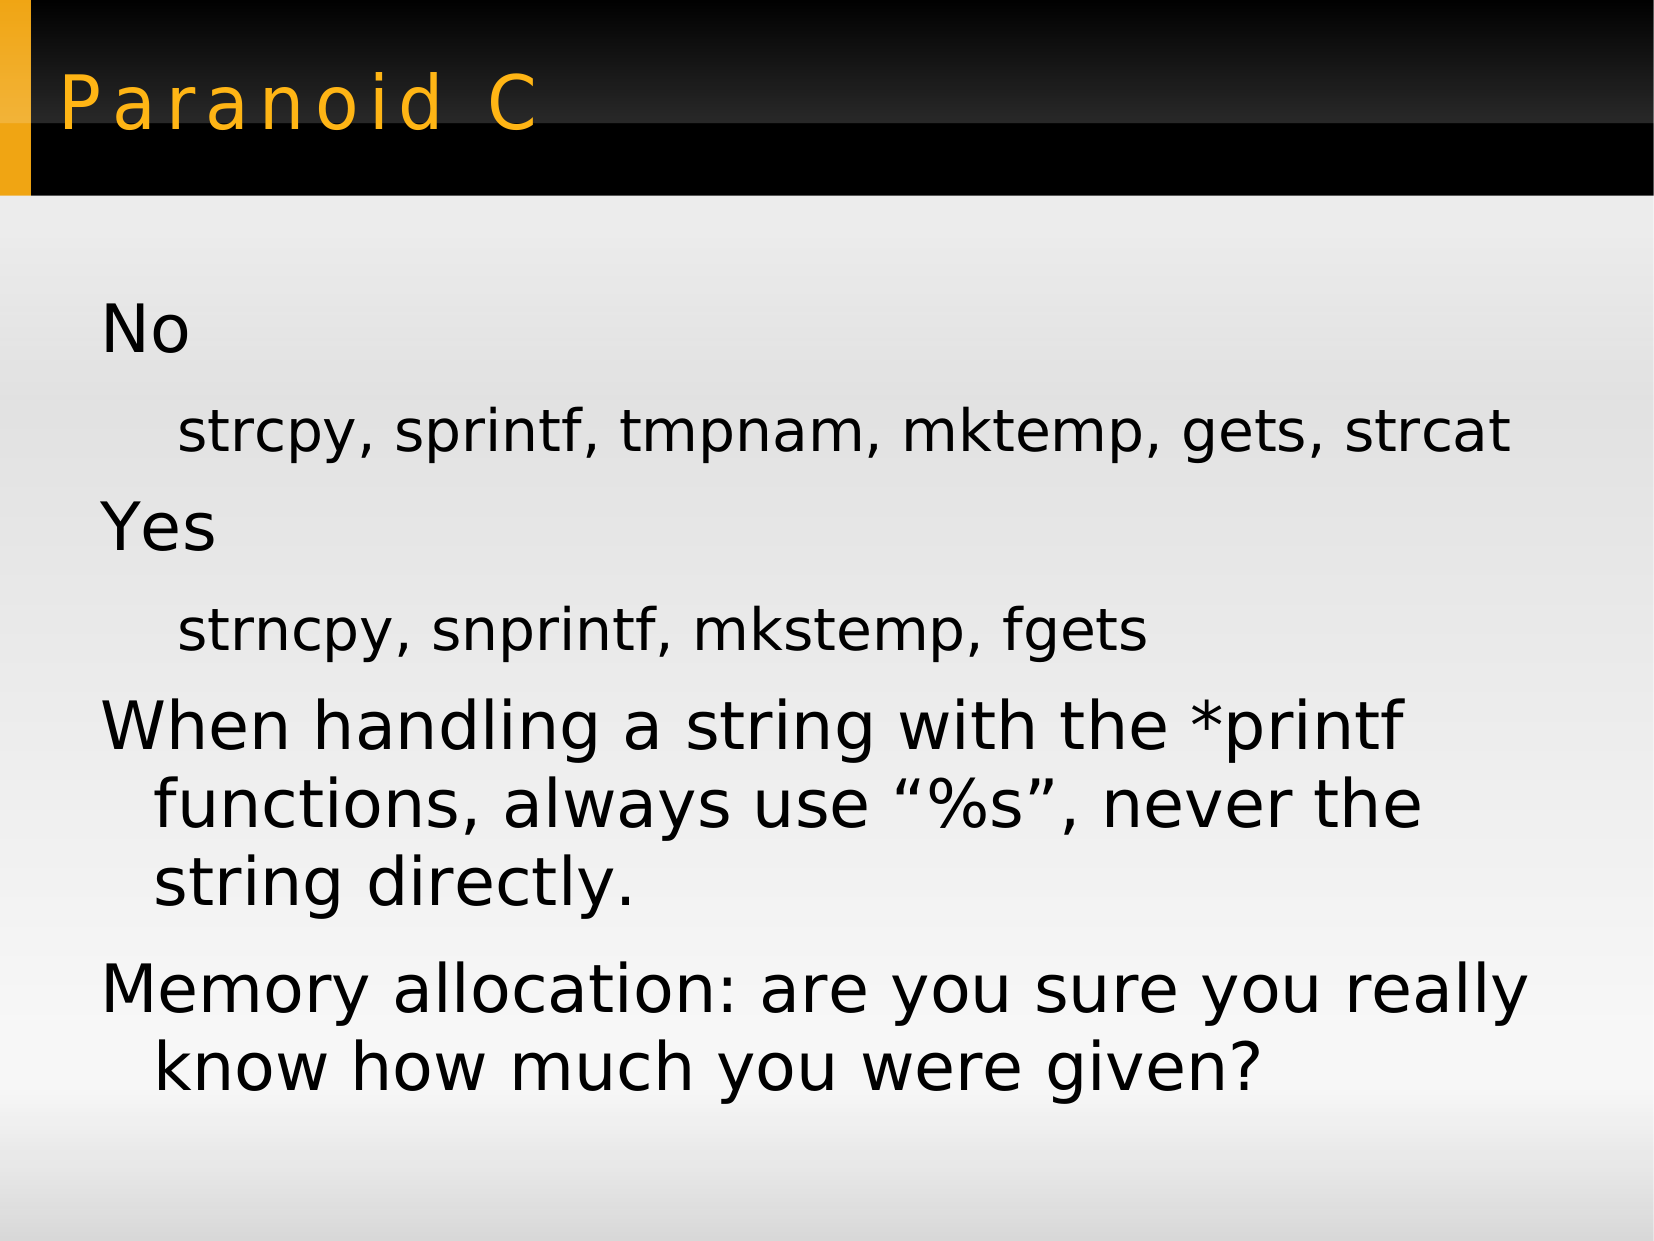

# Paranoid C
No
strcpy, sprintf, tmpnam, mktemp, gets, strcat
Yes
strncpy, snprintf, mkstemp, fgets
When handling a string with the *printf functions, always use “%s”, never the string directly.
Memory allocation: are you sure you really know how much you were given?